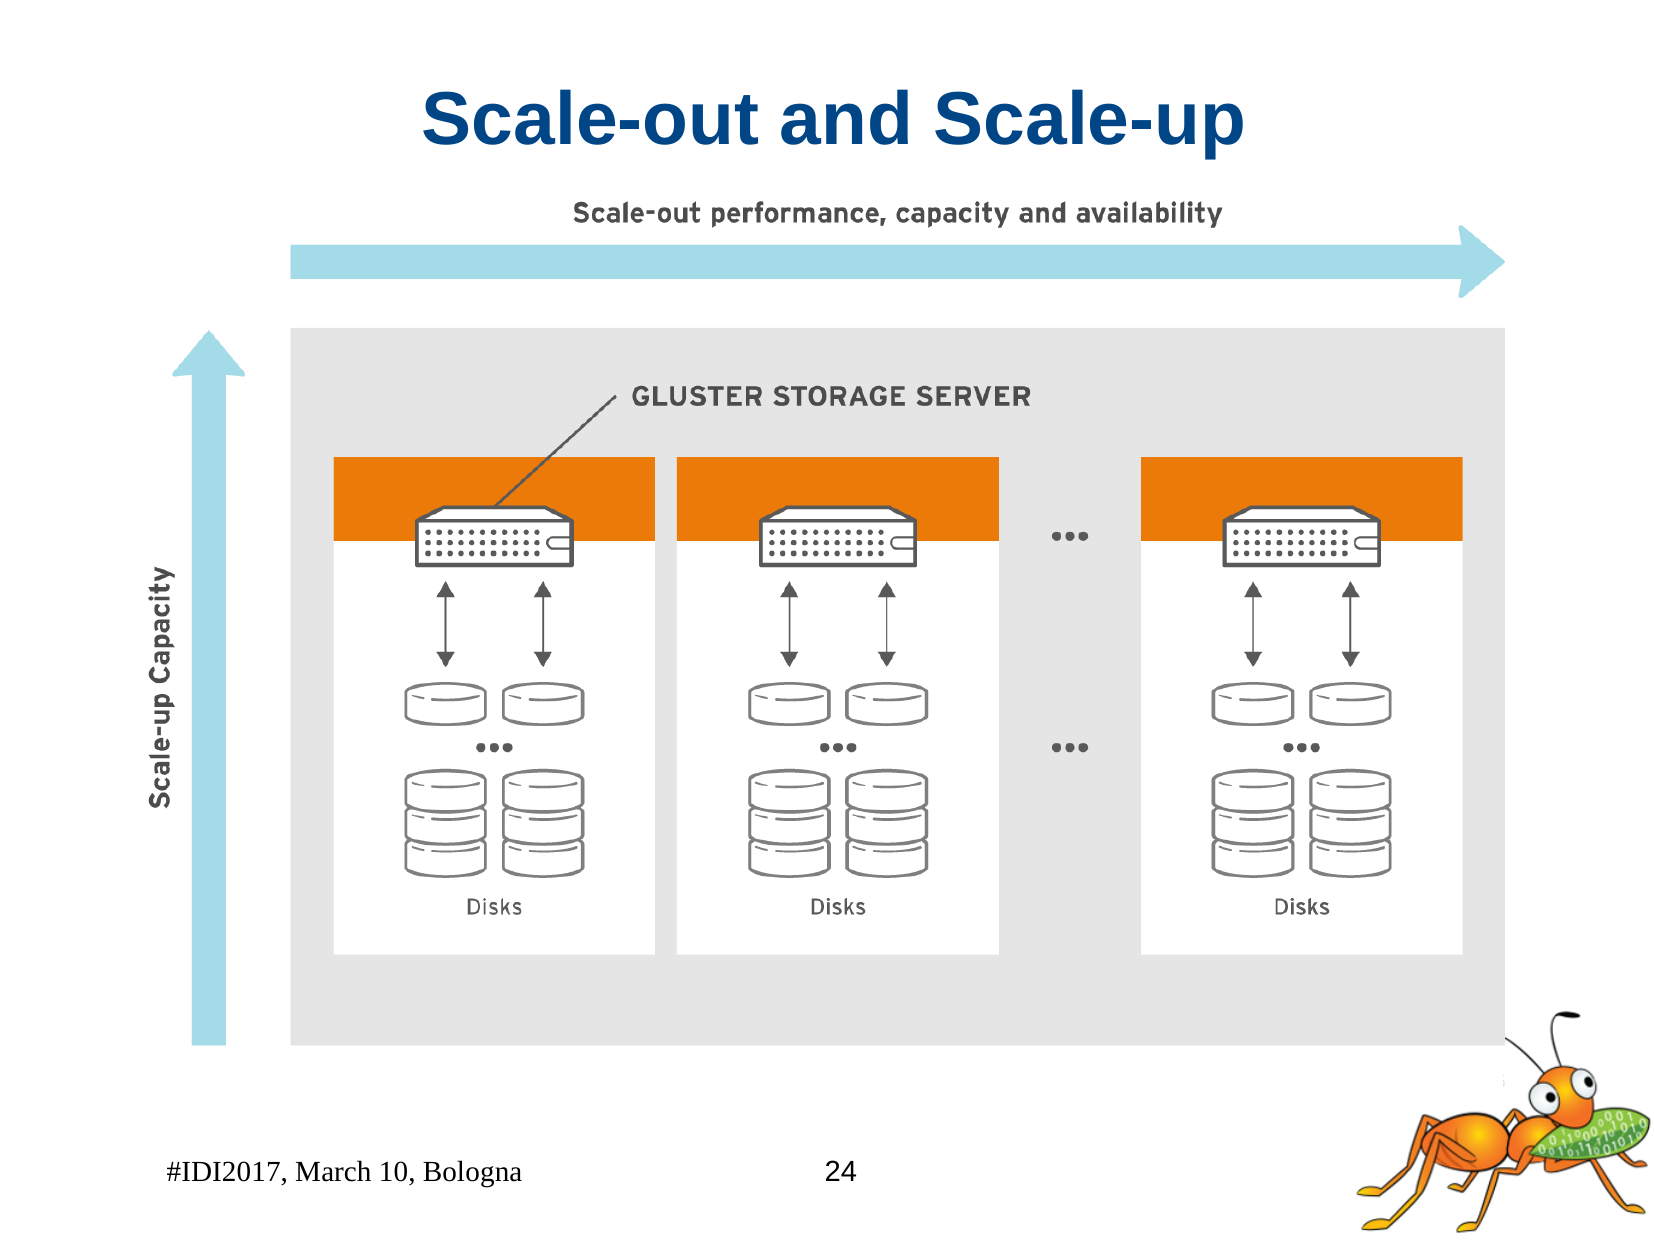

# Scale-out and Scale-up
#IDI2017, March 10, Bologna
24